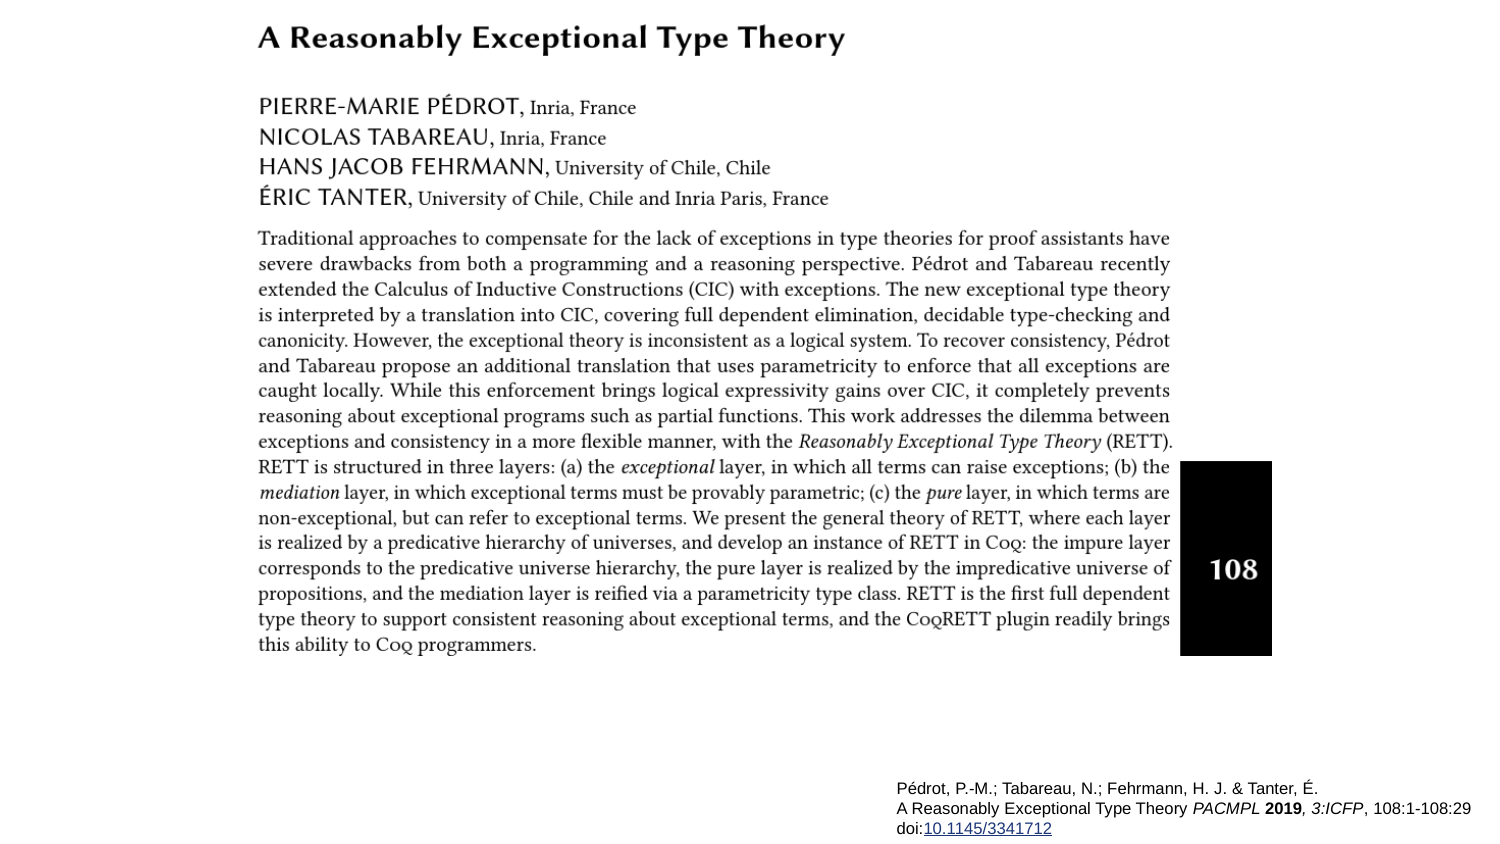

Pédrot, P.-M.; Tabareau, N.; Fehrmann, H. J. & Tanter, É.
A Reasonably Exceptional Type Theory PACMPL 2019, 3:ICFP, 108:1-108:29
doi:10.1145/3341712